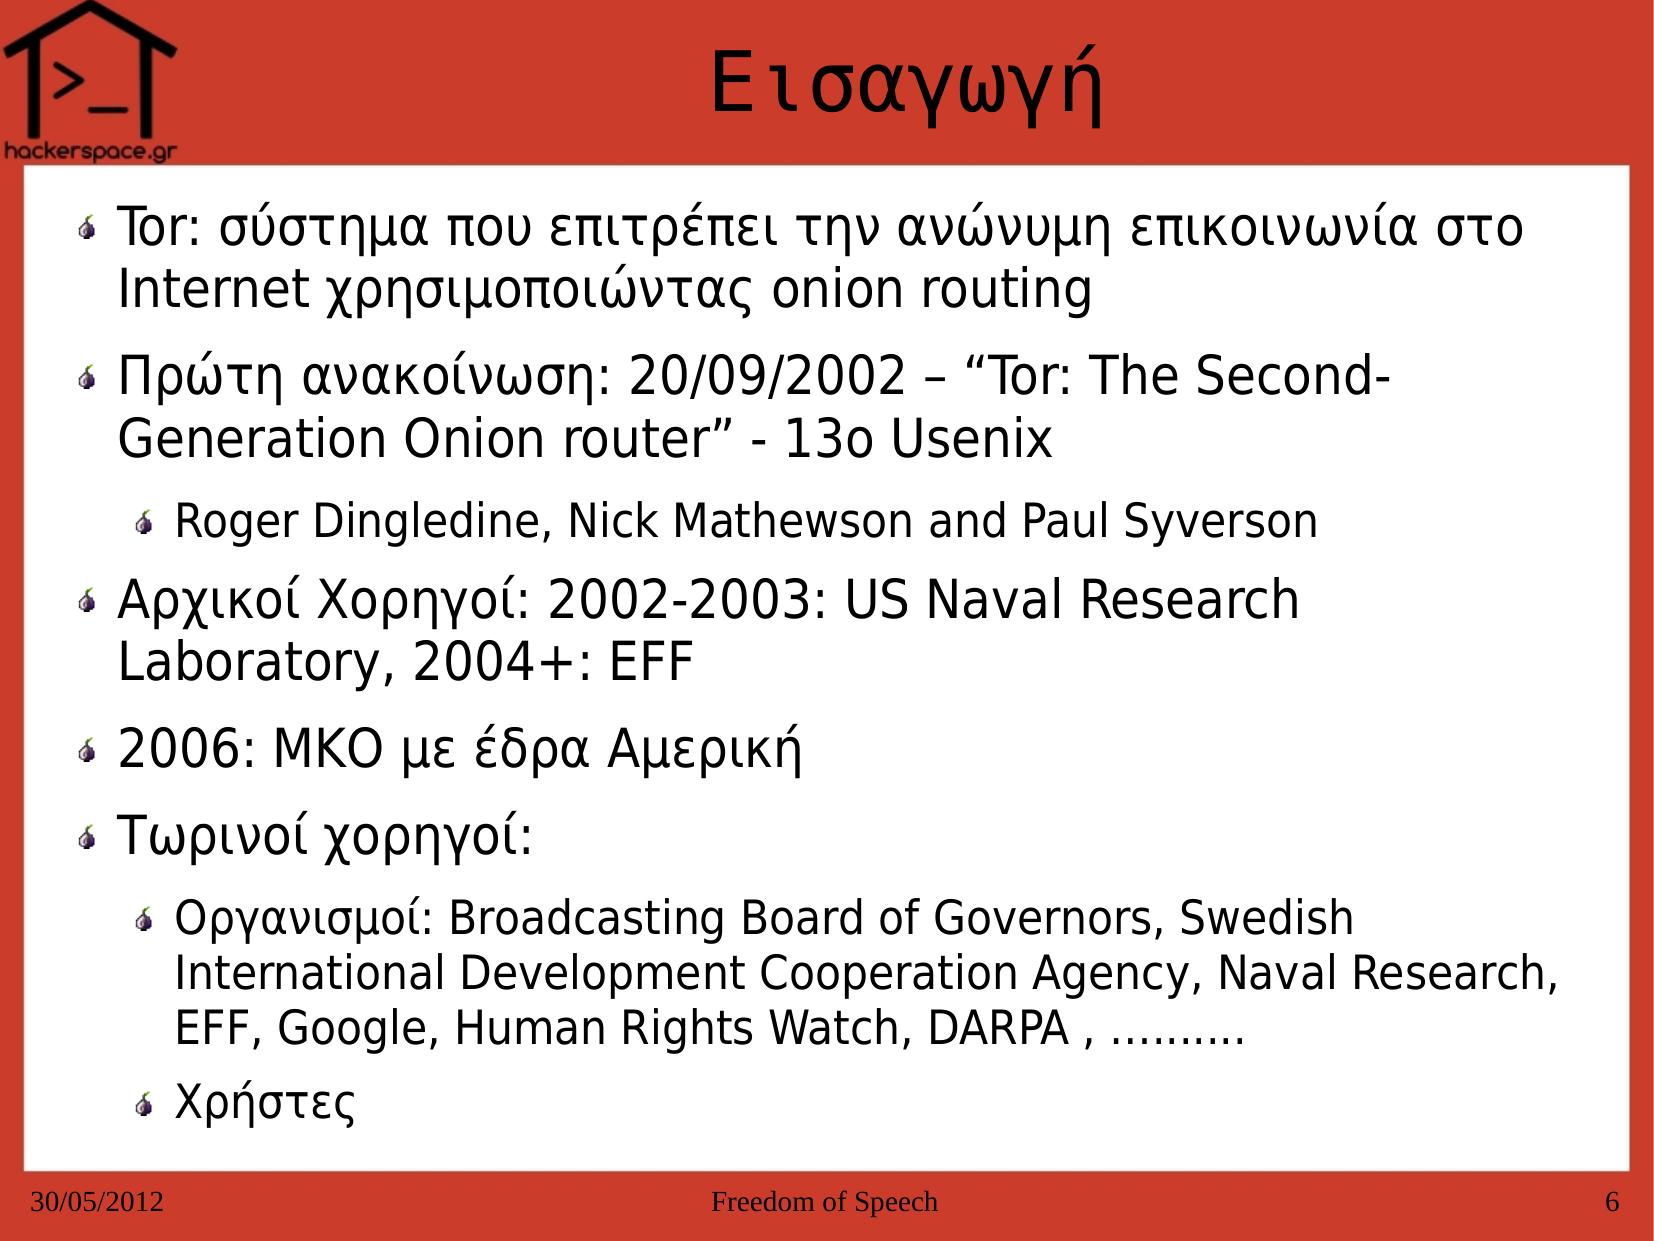

# Εισαγωγή
Tor: σύστημα που επιτρέπει την ανώνυμη επικοινωνία στο Internet χρησιμοποιώντας onion routing
Πρώτη ανακοίνωση: 20/09/2002 – “Tor: The Second-Generation Onion router” - 13o Usenix
Roger Dingledine, Nick Mathewson and Paul Syverson
Αρχικοί Χορηγοί: 2002-2003: US Naval Research Laboratory, 2004+: EFF
2006: ΜΚΟ με έδρα Αμερική
Τωρινοί χορηγοί:
Οργανισμοί: Broadcasting Board of Governors, Swedish International Development Cooperation Agency, Naval Research, EFF, Google, Human Rights Watch, DARPA , ….......
Χρήστες
30/05/2012
Freedom of Speech
6